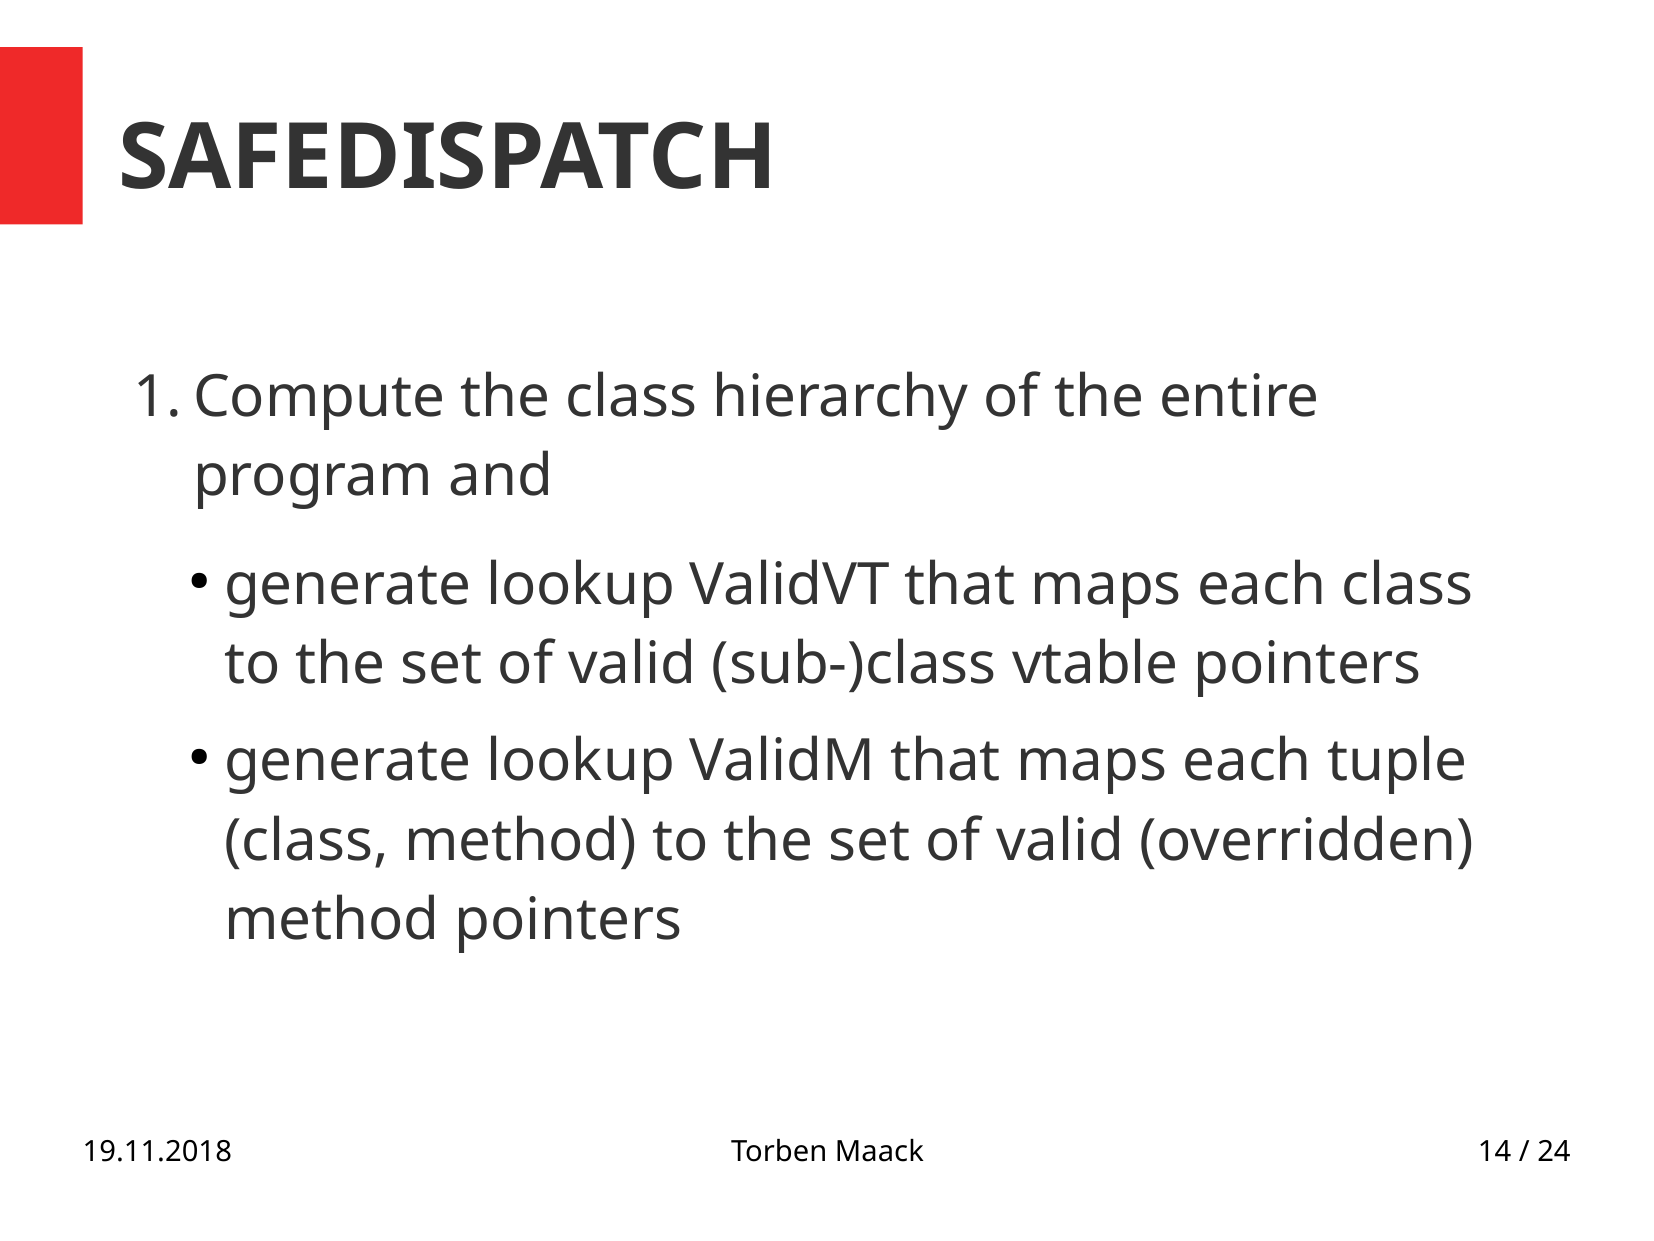

# SAFEDISPATCH
Compute the class hierarchy of the entire program and
generate lookup ValidVT that maps each class to the set of valid (sub-)class vtable pointers
generate lookup ValidM that maps each tuple (class, method) to the set of valid (overridden) method pointers
19.11.2018
Torben Maack
14